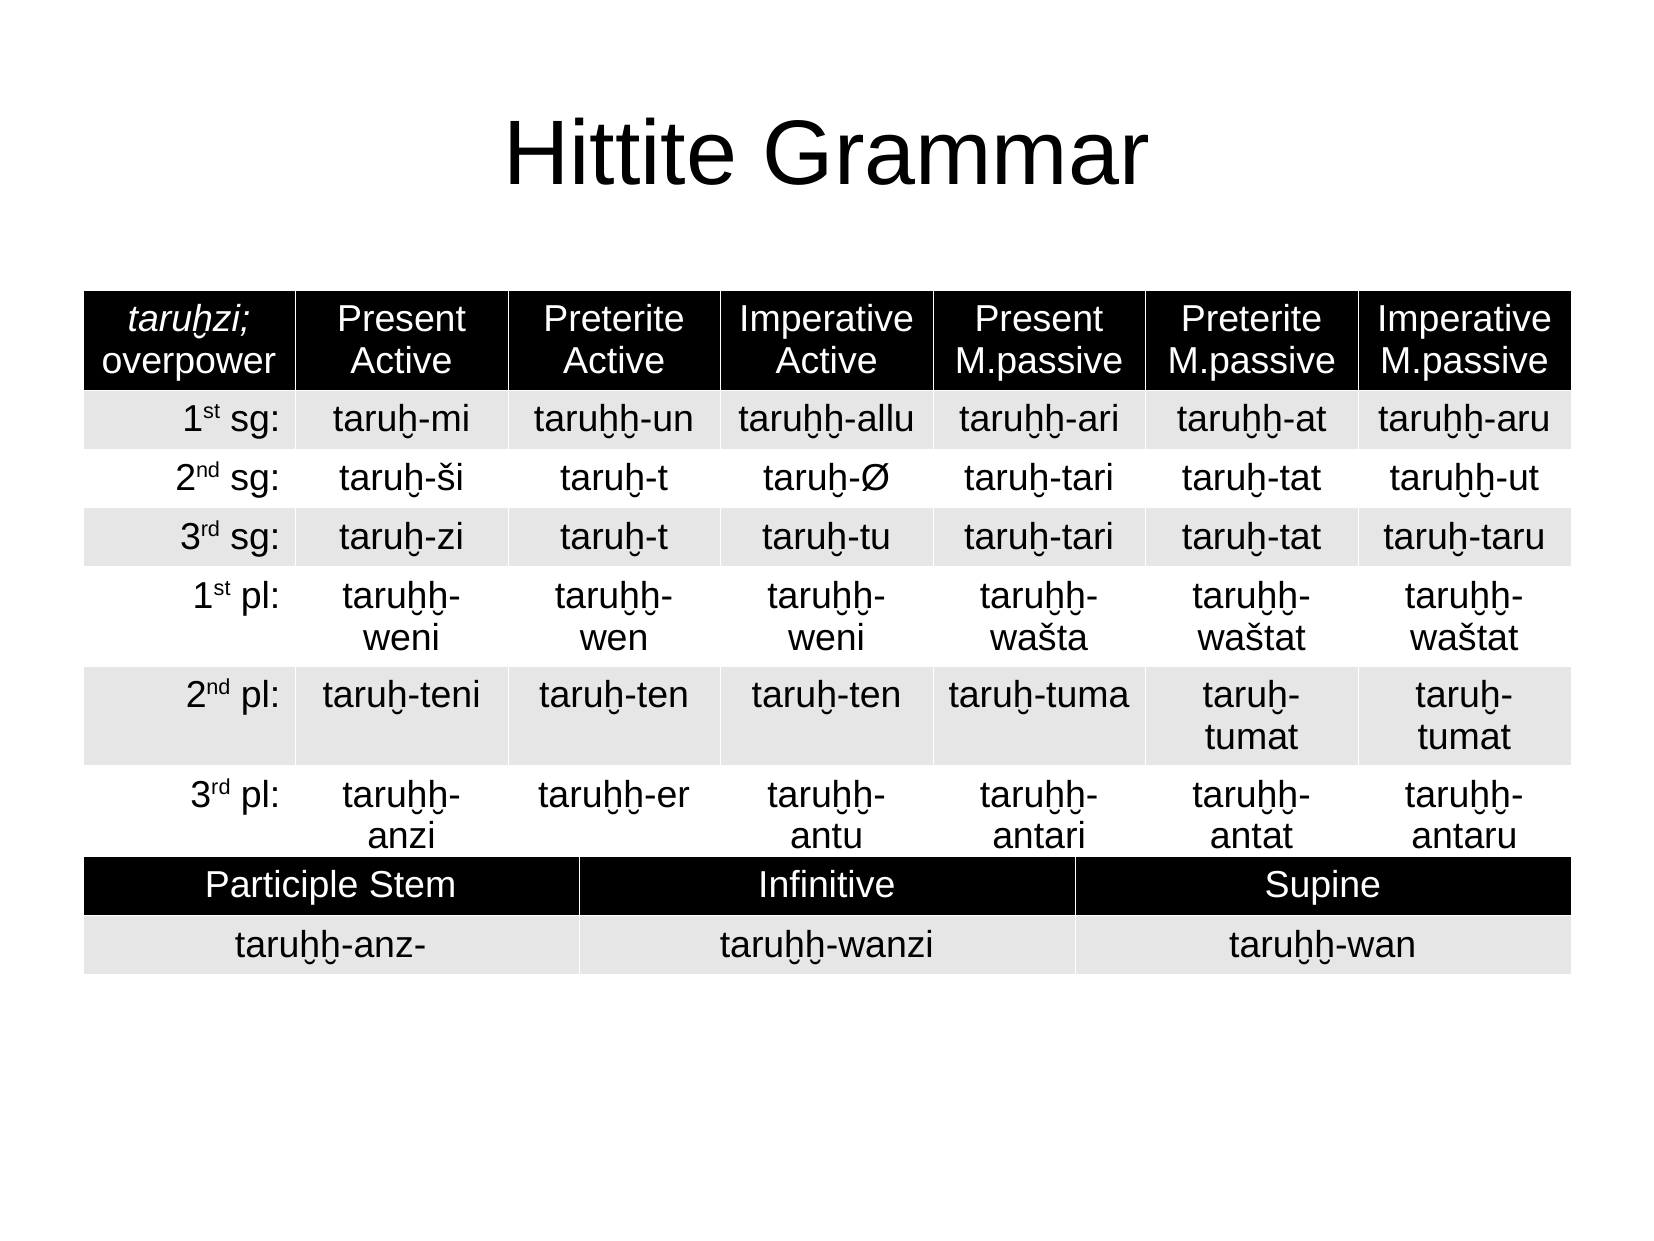

# Hittite Grammar
| taruḫzi; overpower | Present Active | Preterite Active | Imperative Active | Present M.passive | Preterite M.passive | Imperative M.passive |
| --- | --- | --- | --- | --- | --- | --- |
| 1st sg: | taruḫ-mi | taruḫḫ-un | taruḫḫ-allu | taruḫḫ-ari | taruḫḫ-at | taruḫḫ-aru |
| 2nd sg: | taruḫ-ši | taruḫ-t | taruḫ-Ø | taruḫ-tari | taruḫ-tat | taruḫḫ-ut |
| 3rd sg: | taruḫ-zi | taruḫ-t | taruḫ-tu | taruḫ-tari | taruḫ-tat | taruḫ-taru |
| 1st pl: | taruḫḫ-weni | taruḫḫ-wen | taruḫḫ-weni | taruḫḫ-wašta | taruḫḫ-waštat | taruḫḫ-waštat |
| 2nd pl: | taruḫ-teni | taruḫ-ten | taruḫ-ten | taruḫ-tuma | taruḫ-tumat | taruḫ-tumat |
| 3rd pl: | taruḫḫ-anzi | taruḫḫ-er | taruḫḫ-antu | taruḫḫ-antari | taruḫḫ-antat | taruḫḫ-antaru |
| Participle Stem | Infinitive | Supine |
| --- | --- | --- |
| taruḫḫ-anz- | taruḫḫ-wanzi | taruḫḫ-wan |